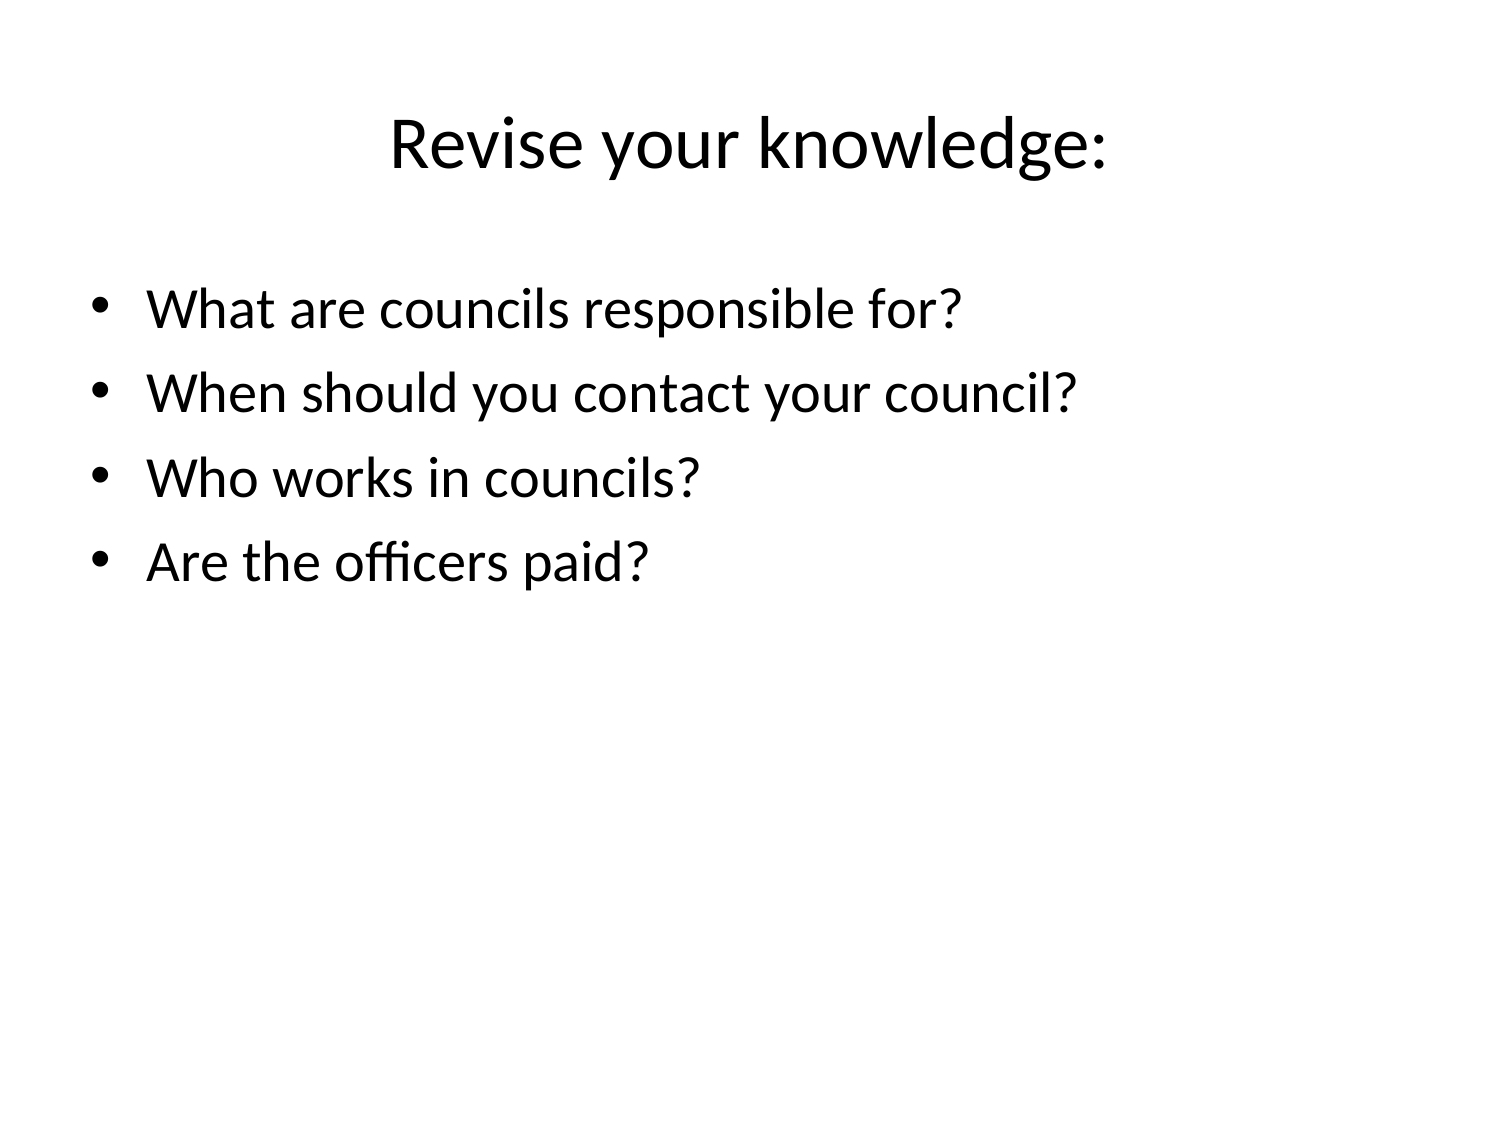

# Revise your knowledge:
What are councils responsible for?
When should you contact your council?
Who works in councils?
Are the officers paid?